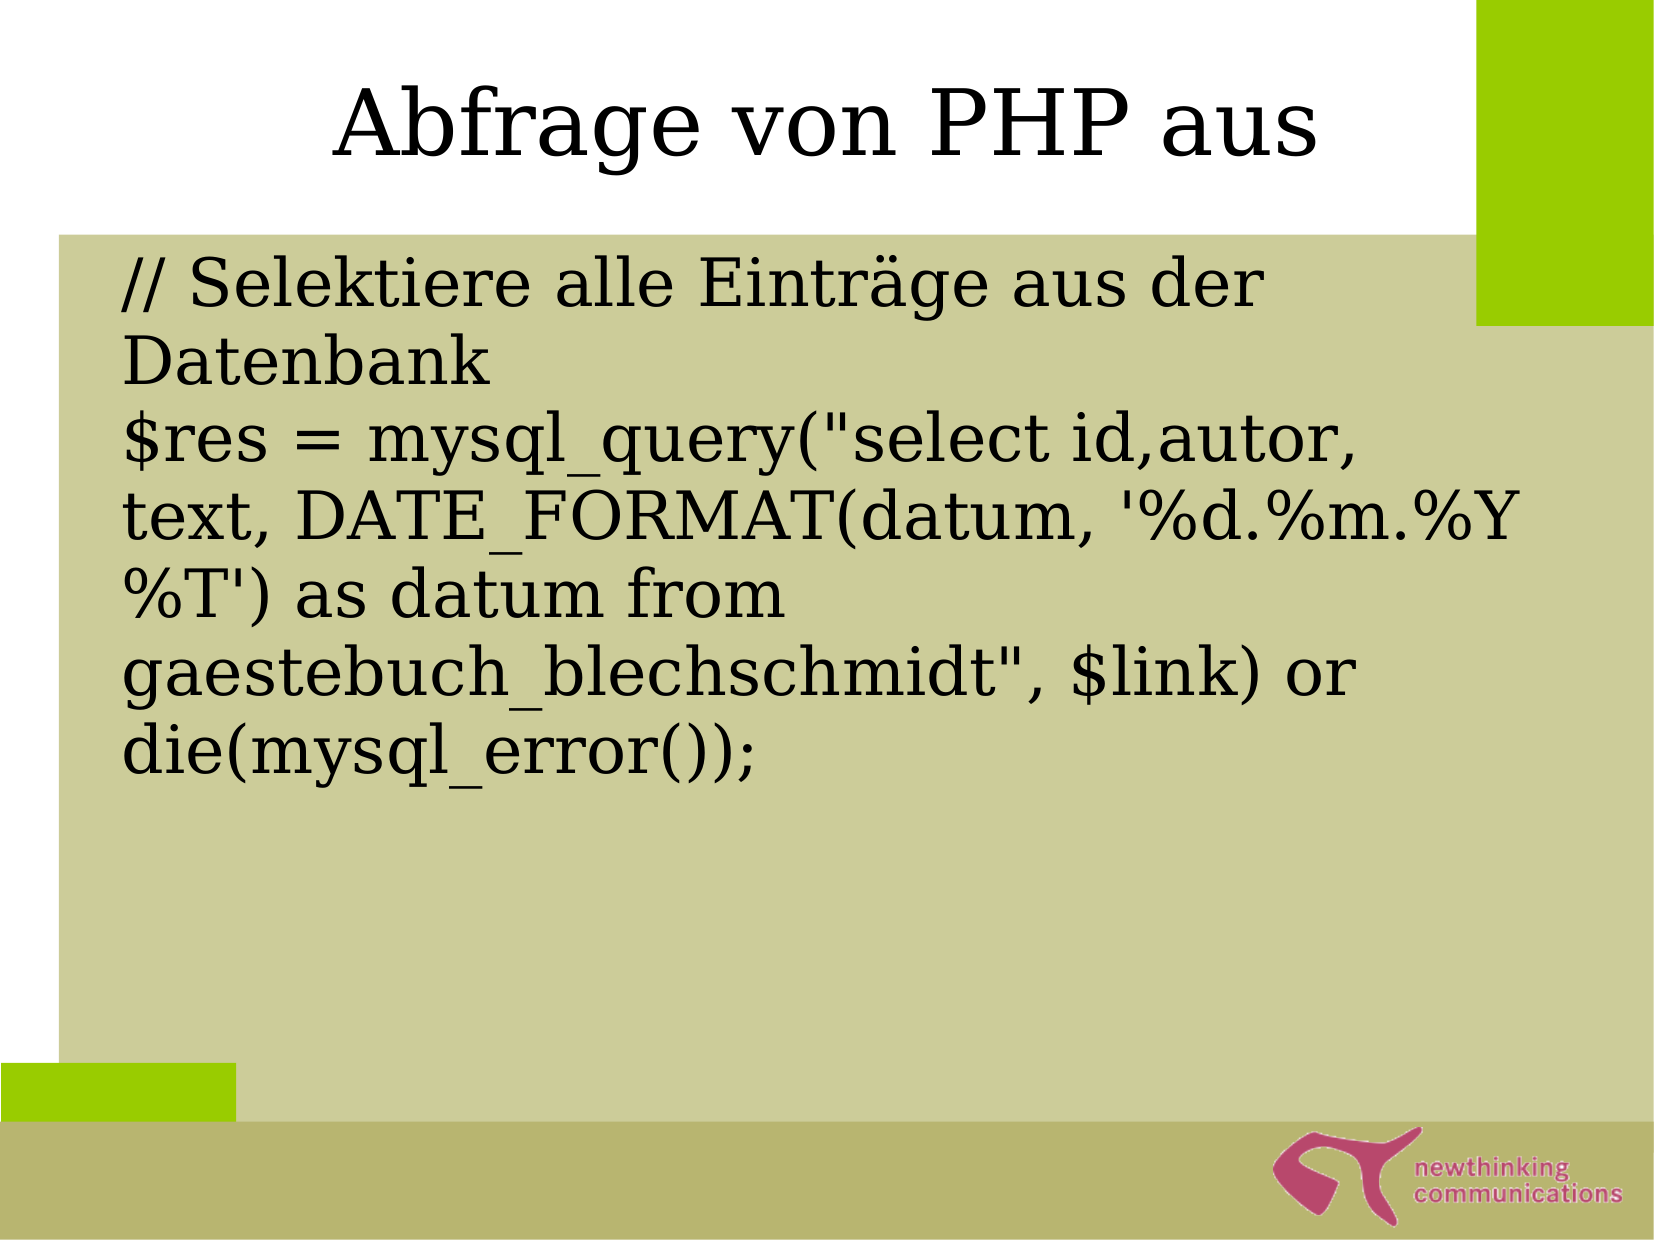

# Abfrage von PHP aus
// Selektiere alle Einträge aus der Datenbank
$res = mysql_query("select id,autor, text, DATE_FORMAT(datum, '%d.%m.%Y %T') as datum from gaestebuch_blechschmidt", $link) or die(mysql_error());